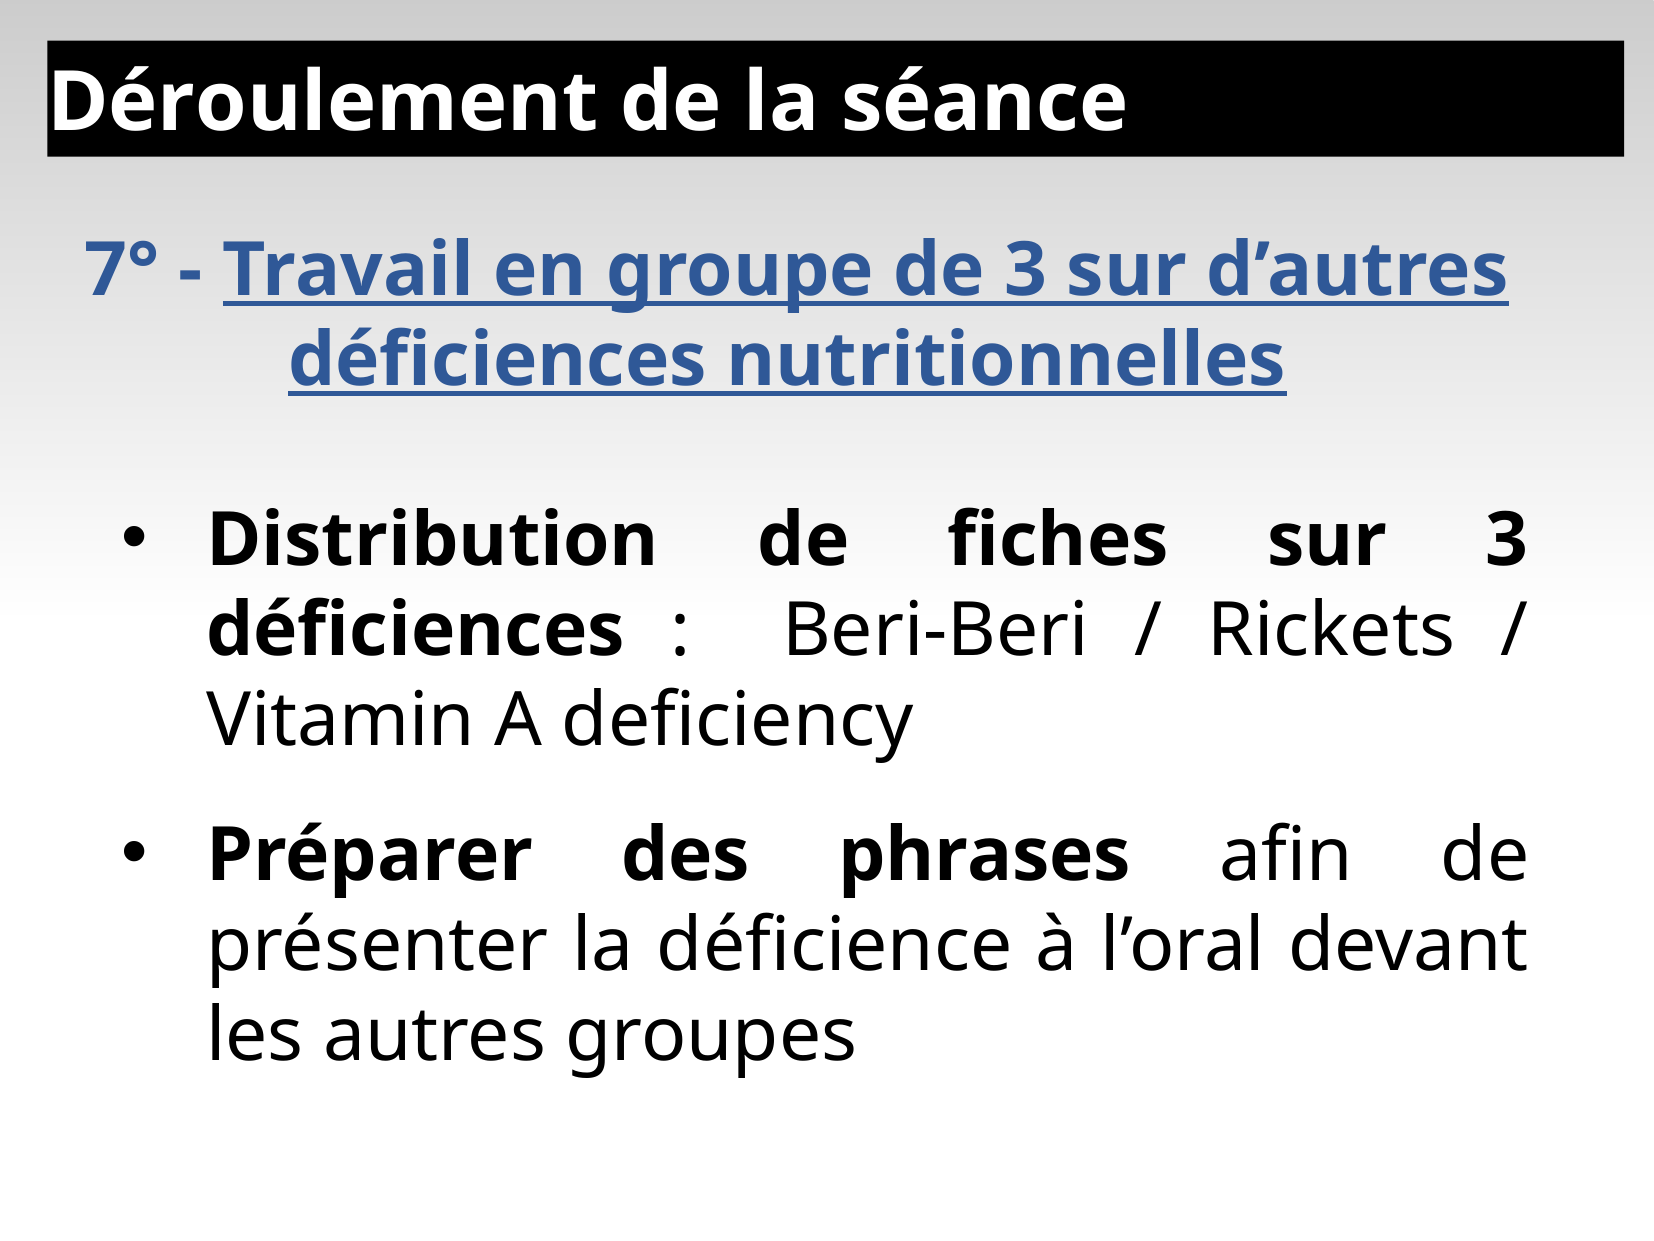

# Déroulement de la séance
7° - Travail en groupe de 3 sur d’autres déficiences nutritionnelles
Distribution de fiches sur 3 déficiences : Beri-Beri / Rickets / Vitamin A deficiency
Préparer des phrases afin de présenter la déficience à l’oral devant les autres groupes